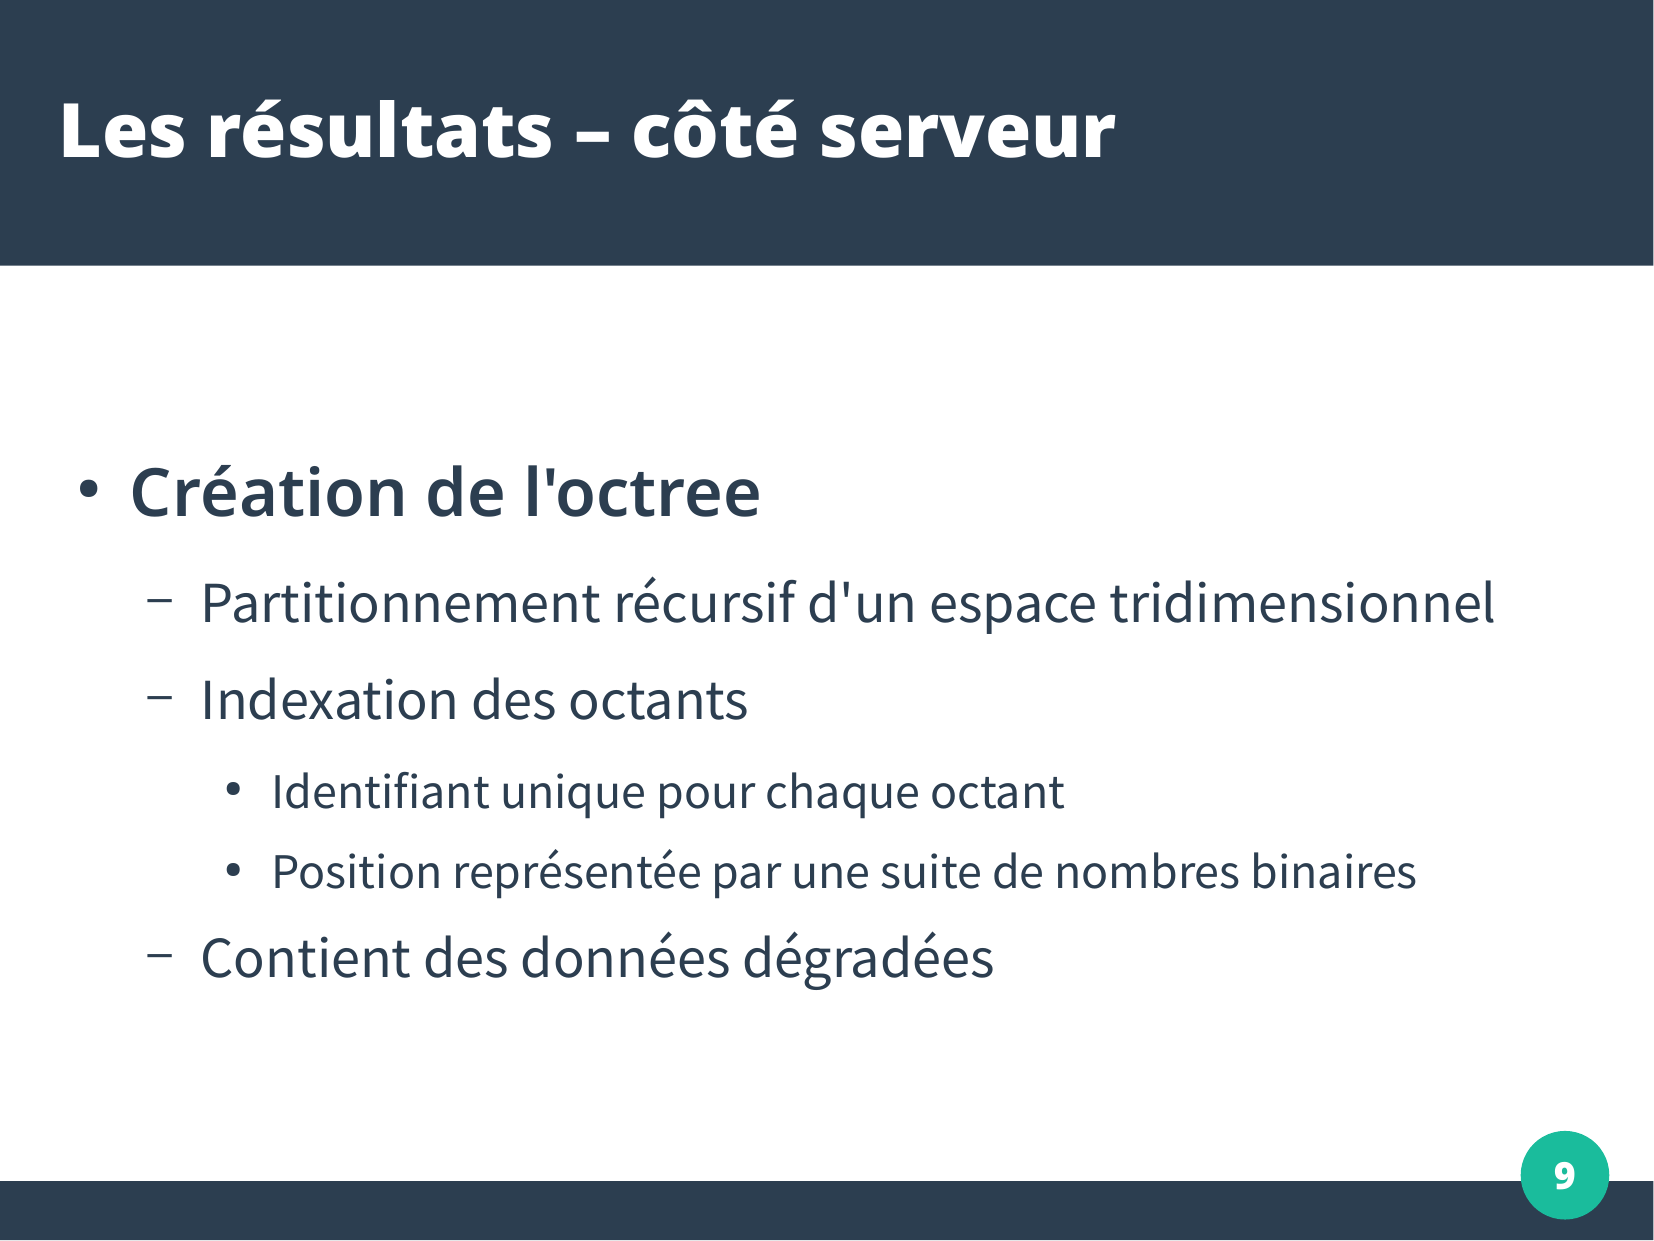

# Les résultats – côté serveur
Création de l'octree
Partitionnement récursif d'un espace tridimensionnel
Indexation des octants
Identifiant unique pour chaque octant
Position représentée par une suite de nombres binaires
Contient des données dégradées
9